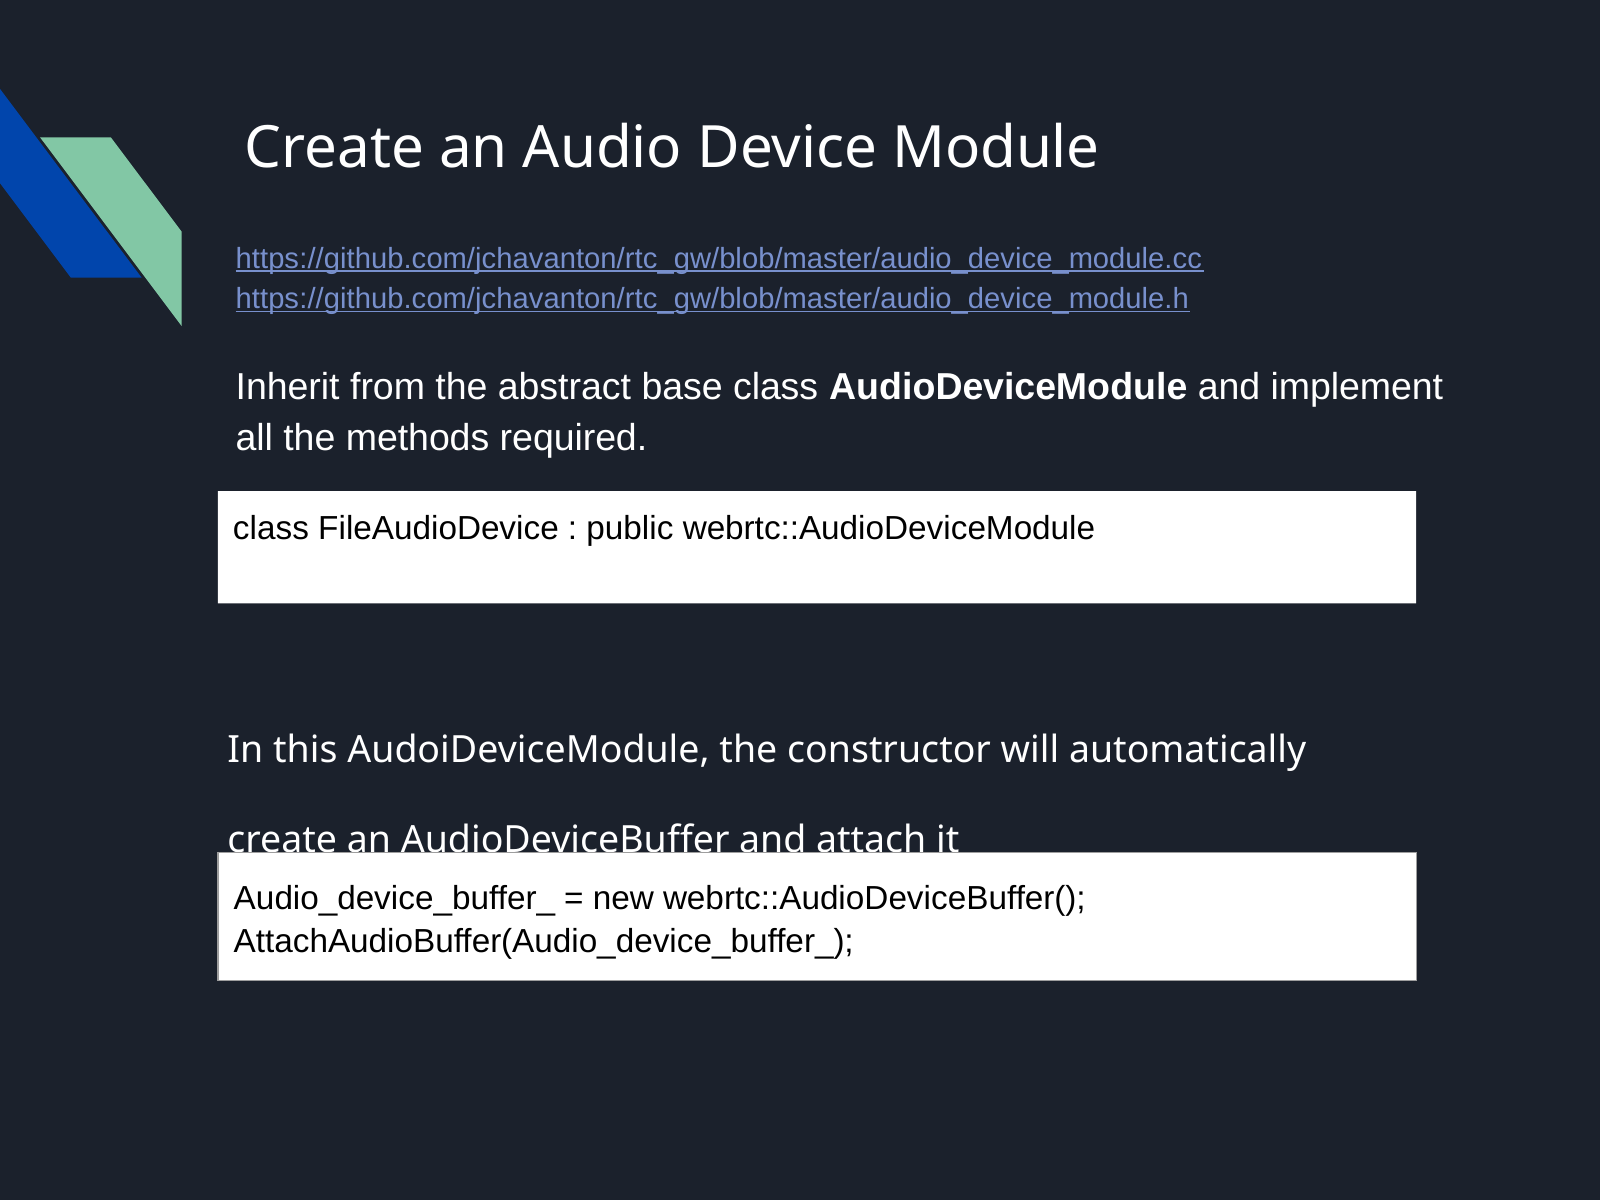

# Create an Audio Device Module
https://github.com/jchavanton/rtc_gw/blob/master/audio_device_module.cc
https://github.com/jchavanton/rtc_gw/blob/master/audio_device_module.h
Inherit from the abstract base class AudioDeviceModule and implement all the methods required.
class FileAudioDevice : public webrtc::AudioDeviceModule
In this AudoiDeviceModule, the constructor will automatically create an AudioDeviceBuffer and attach it
| Audio\_device\_buffer\_ = new webrtc::AudioDeviceBuffer(); AttachAudioBuffer(Audio\_device\_buffer\_); |
| --- |